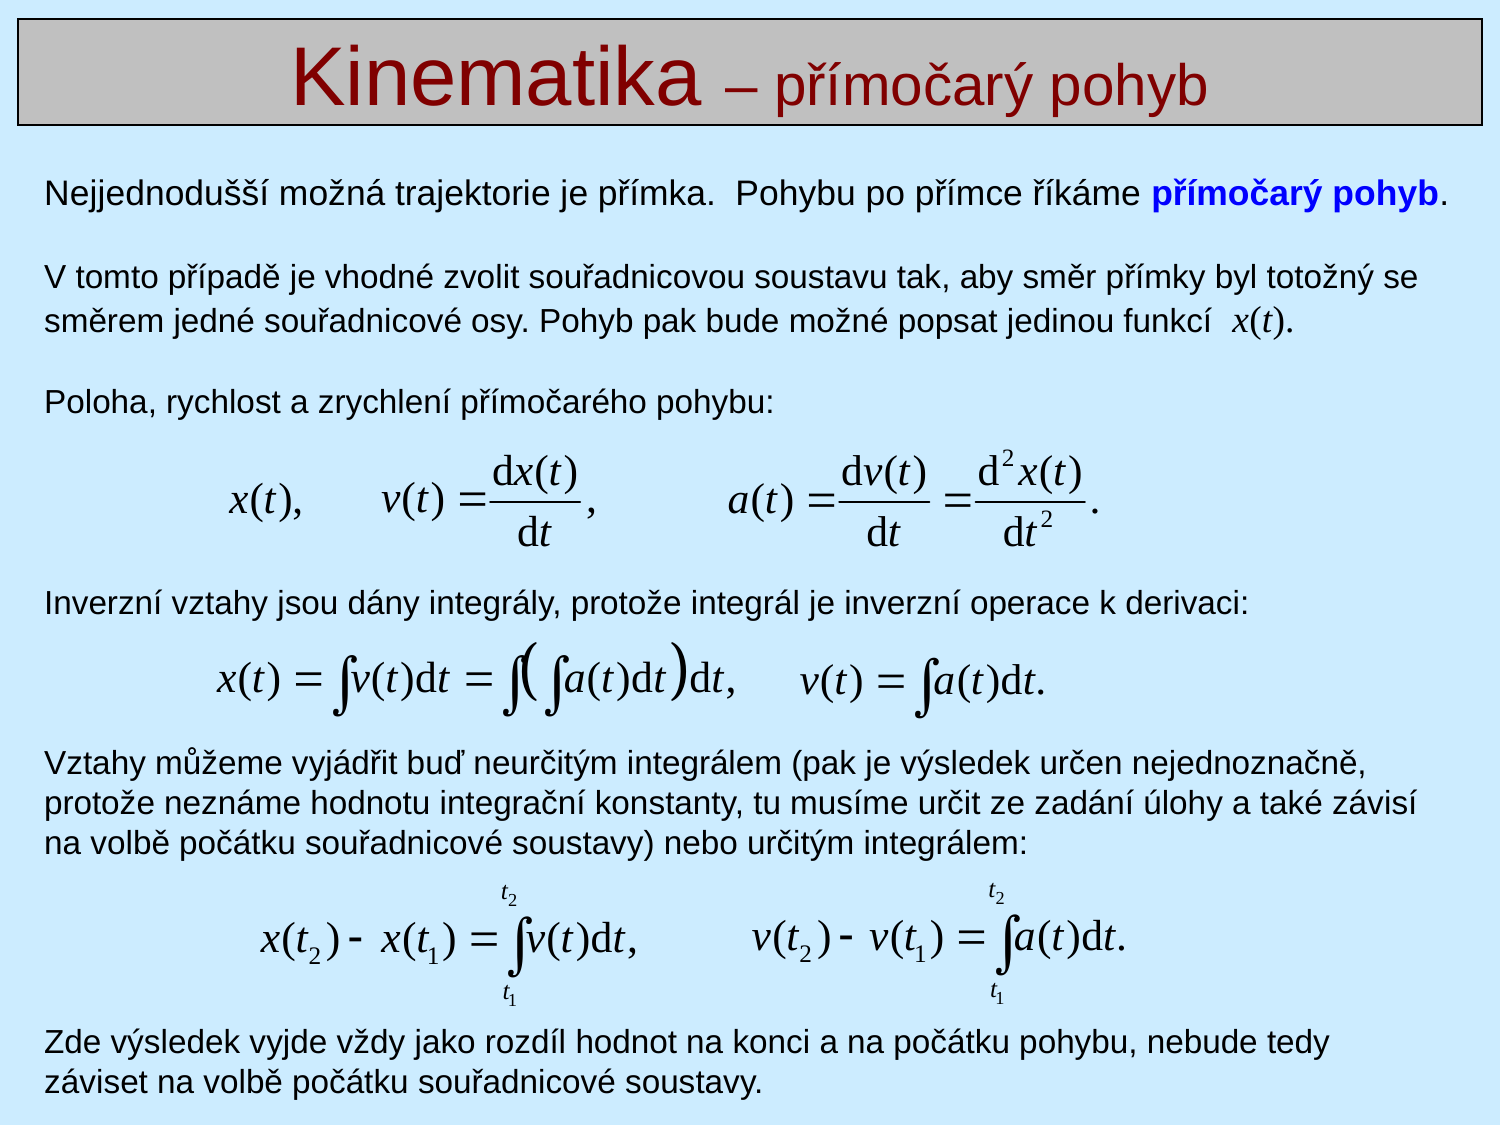

Kinematika – přímočarý pohyb
Nejjednodušší možná trajektorie je přímka. Pohybu po přímce říkáme přímočarý pohyb.
V tomto případě je vhodné zvolit souřadnicovou soustavu tak, aby směr přímky byl totožný se směrem jedné souřadnicové osy. Pohyb pak bude možné popsat jedinou funkcí x(t).
Poloha, rychlost a zrychlení přímočarého pohybu:
Inverzní vztahy jsou dány integrály, protože integrál je inverzní operace k derivaci:
Vztahy můžeme vyjádřit buď neurčitým integrálem (pak je výsledek určen nejednoznačně, protože neznáme hodnotu integrační konstanty, tu musíme určit ze zadání úlohy a také závisí na volbě počátku souřadnicové soustavy) nebo určitým integrálem:
Zde výsledek vyjde vždy jako rozdíl hodnot na konci a na počátku pohybu, nebude tedy záviset na volbě počátku souřadnicové soustavy.